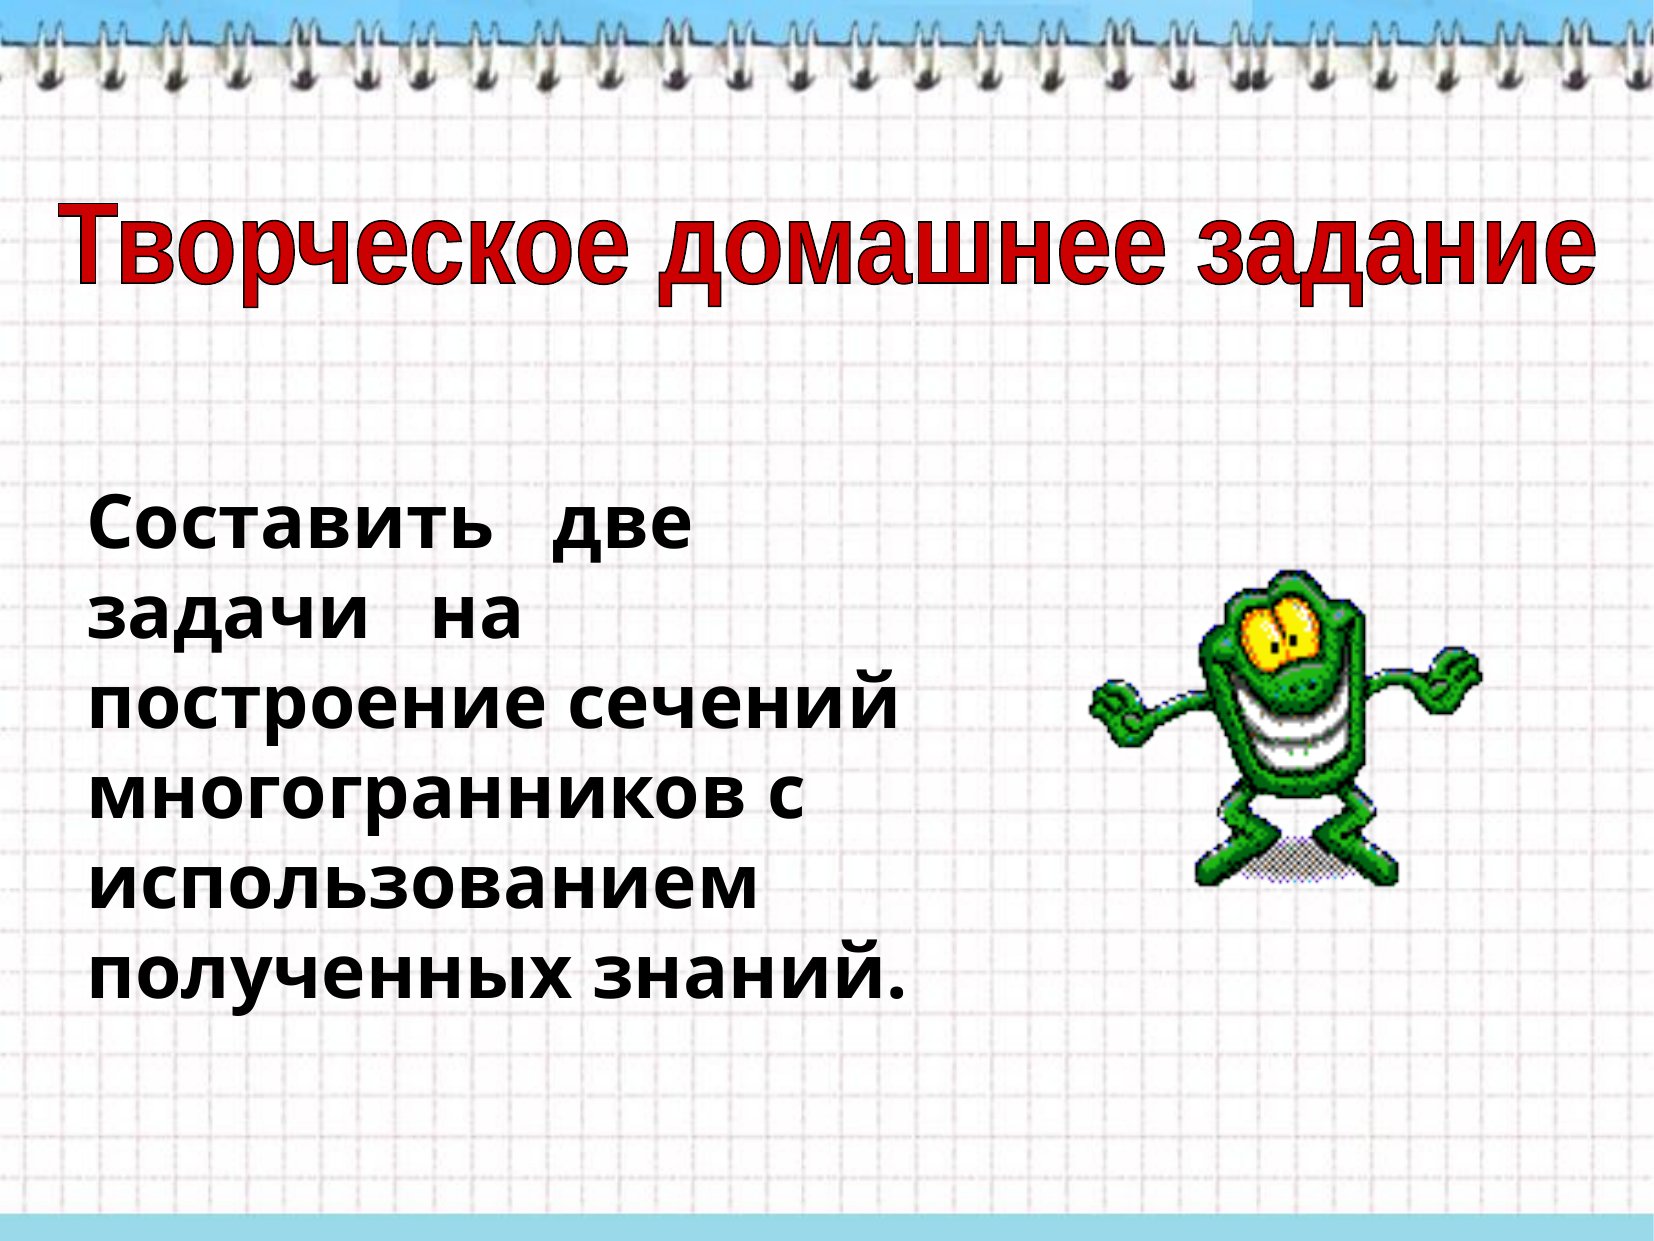

Творческое домашнее задание
Составить две задачи на построение сечений многогранников с использованием полученных знаний.